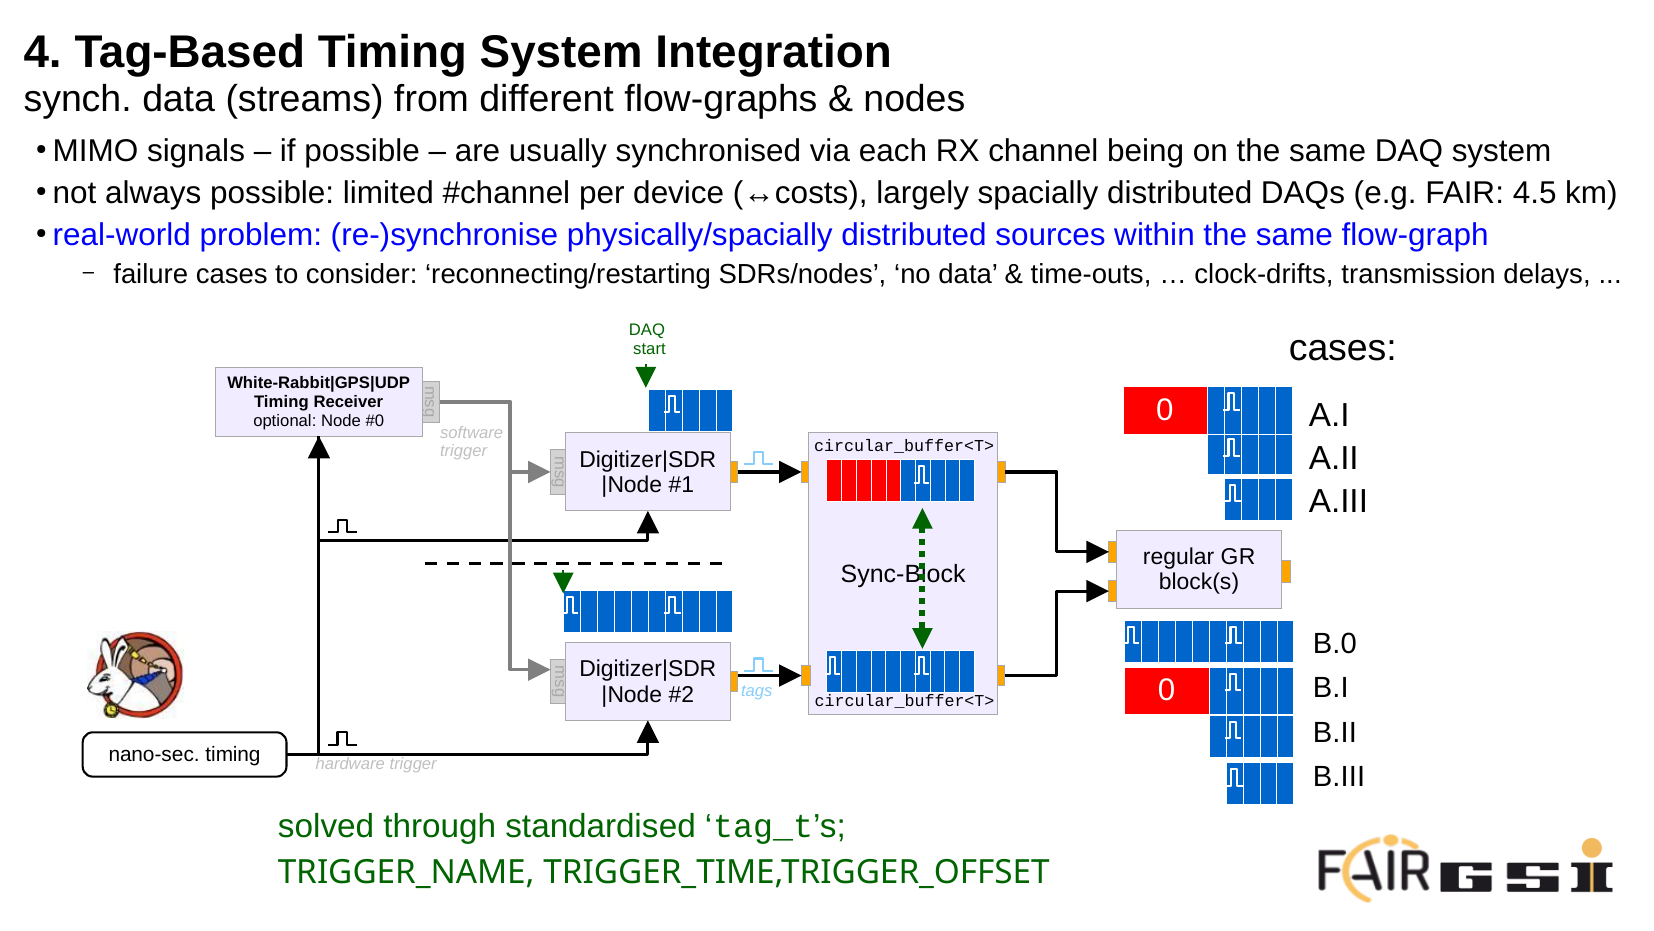

# 4. Tag-Based Timing System Integration synch. data (streams) from different flow-graphs & nodes
MIMO signals – if possible – are usually synchronised via each RX channel being on the same DAQ system
not always possible: limited #channel per device (↔costs), largely spacially distributed DAQs (e.g. FAIR: 4.5 km)
real-world problem: (re-)synchronise physically/spacially distributed sources within the same flow-graph
failure cases to consider: ‘reconnecting/restarting SDRs/nodes’, ‘no data’ & time-outs, … clock-drifts, transmission delays, ...
DAQ
start
cases:
| 0 | | | | | |
| --- | --- | --- | --- | --- | --- |
A.I
A.II
A.III
| | | | | |
| --- | --- | --- | --- | --- |
| | | | |
| --- | --- | --- | --- |
B.0
B.I
B.II
B.III
| | | | | | | | | | |
| --- | --- | --- | --- | --- | --- | --- | --- | --- | --- |
| 0 | | | | | |
| --- | --- | --- | --- | --- | --- |
| | | | | |
| --- | --- | --- | --- | --- |
| | | | |
| --- | --- | --- | --- |
White-Rabbit|GPS|UDP
Timing Receiver
optional: Node #0
| | | | | |
| --- | --- | --- | --- | --- |
msg
software
trigger
Sync-Block
Digitizer|SDR
|Node #1
circular_buffer<T>
| | | | | | | | | | |
| --- | --- | --- | --- | --- | --- | --- | --- | --- | --- |
| | | | | | | | | | |
| --- | --- | --- | --- | --- | --- | --- | --- | --- | --- |
circular_buffer<T>
msg
regular GR
block(s)
| | | | | | | | | | |
| --- | --- | --- | --- | --- | --- | --- | --- | --- | --- |
Digitizer|SDR
|Node #2
msg
tags
nano-sec. timing
hardware trigger
solved through standardised ‘tag_t’s;
TRIGGER_NAME, TRIGGER_TIME,TRIGGER_OFFSET